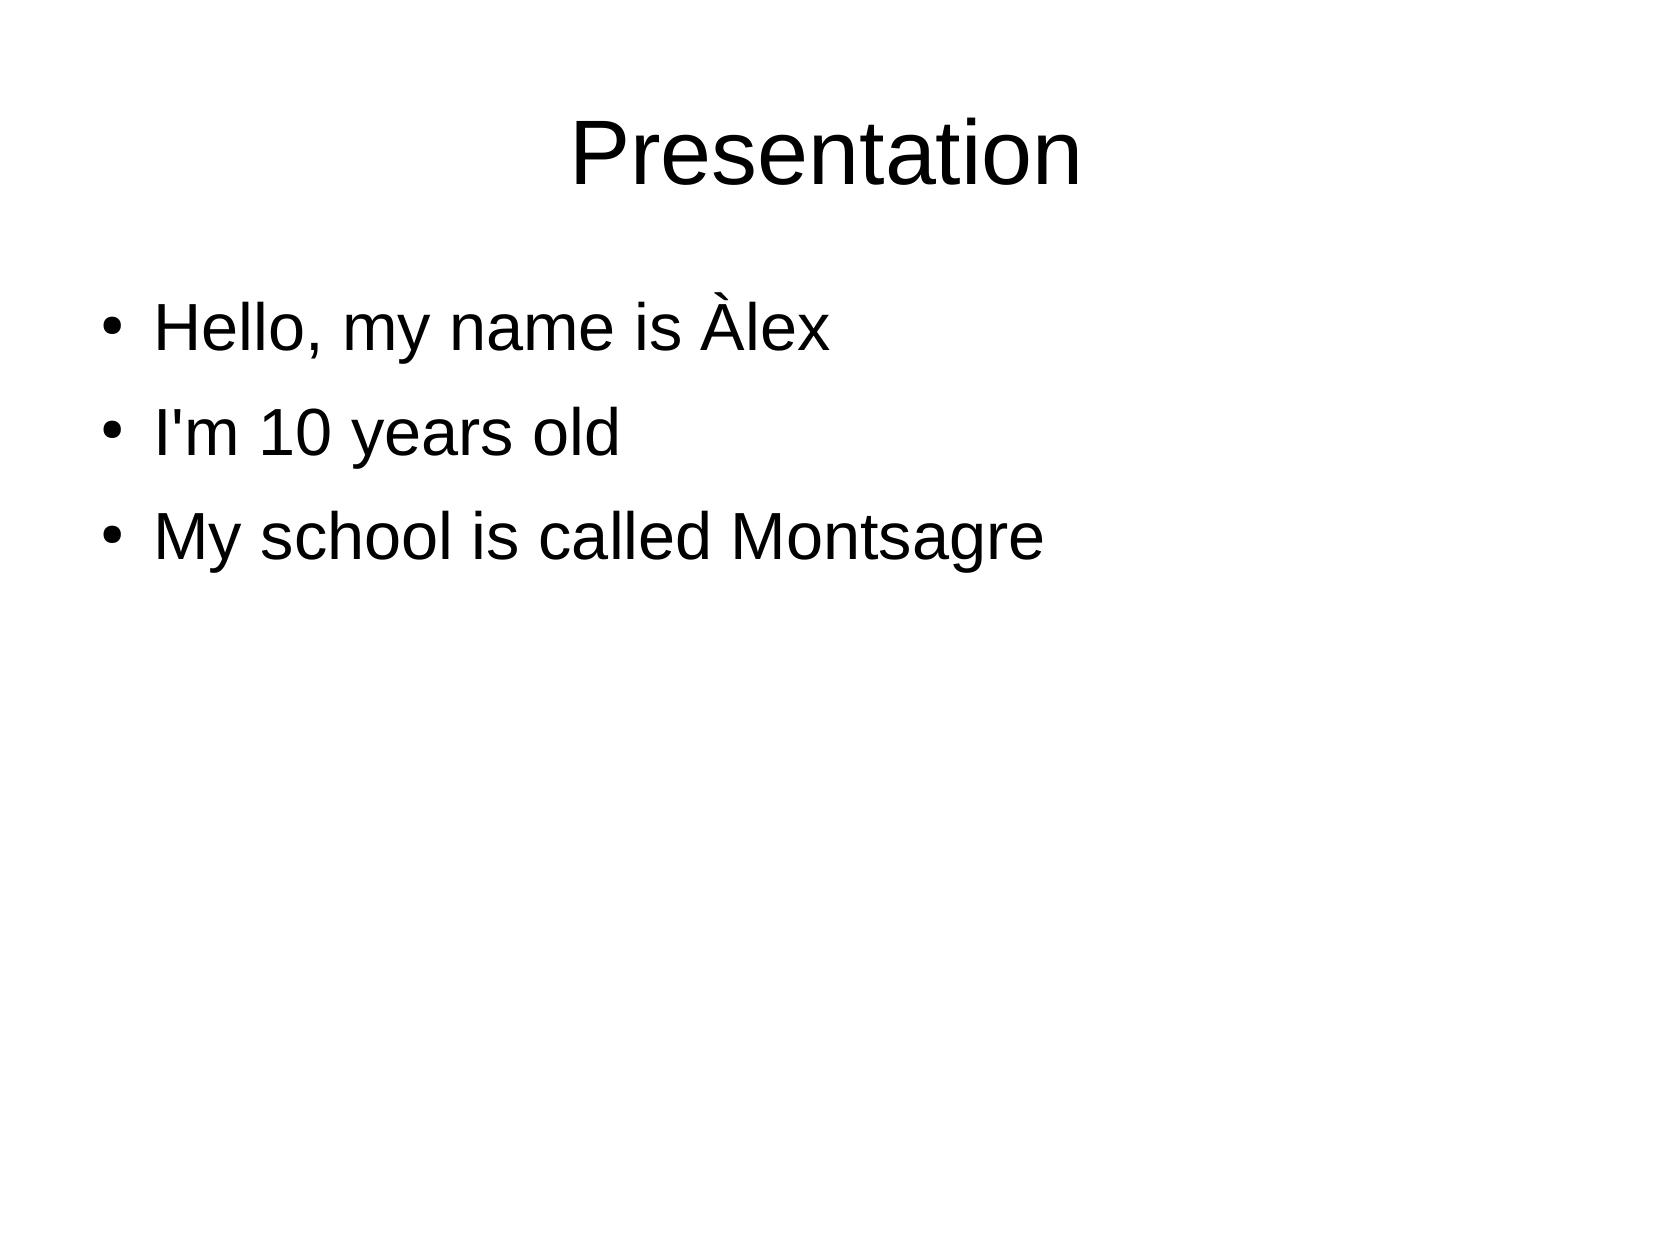

# Presentation
Hello, my name is Àlex
I'm 10 years old
My school is called Montsagre